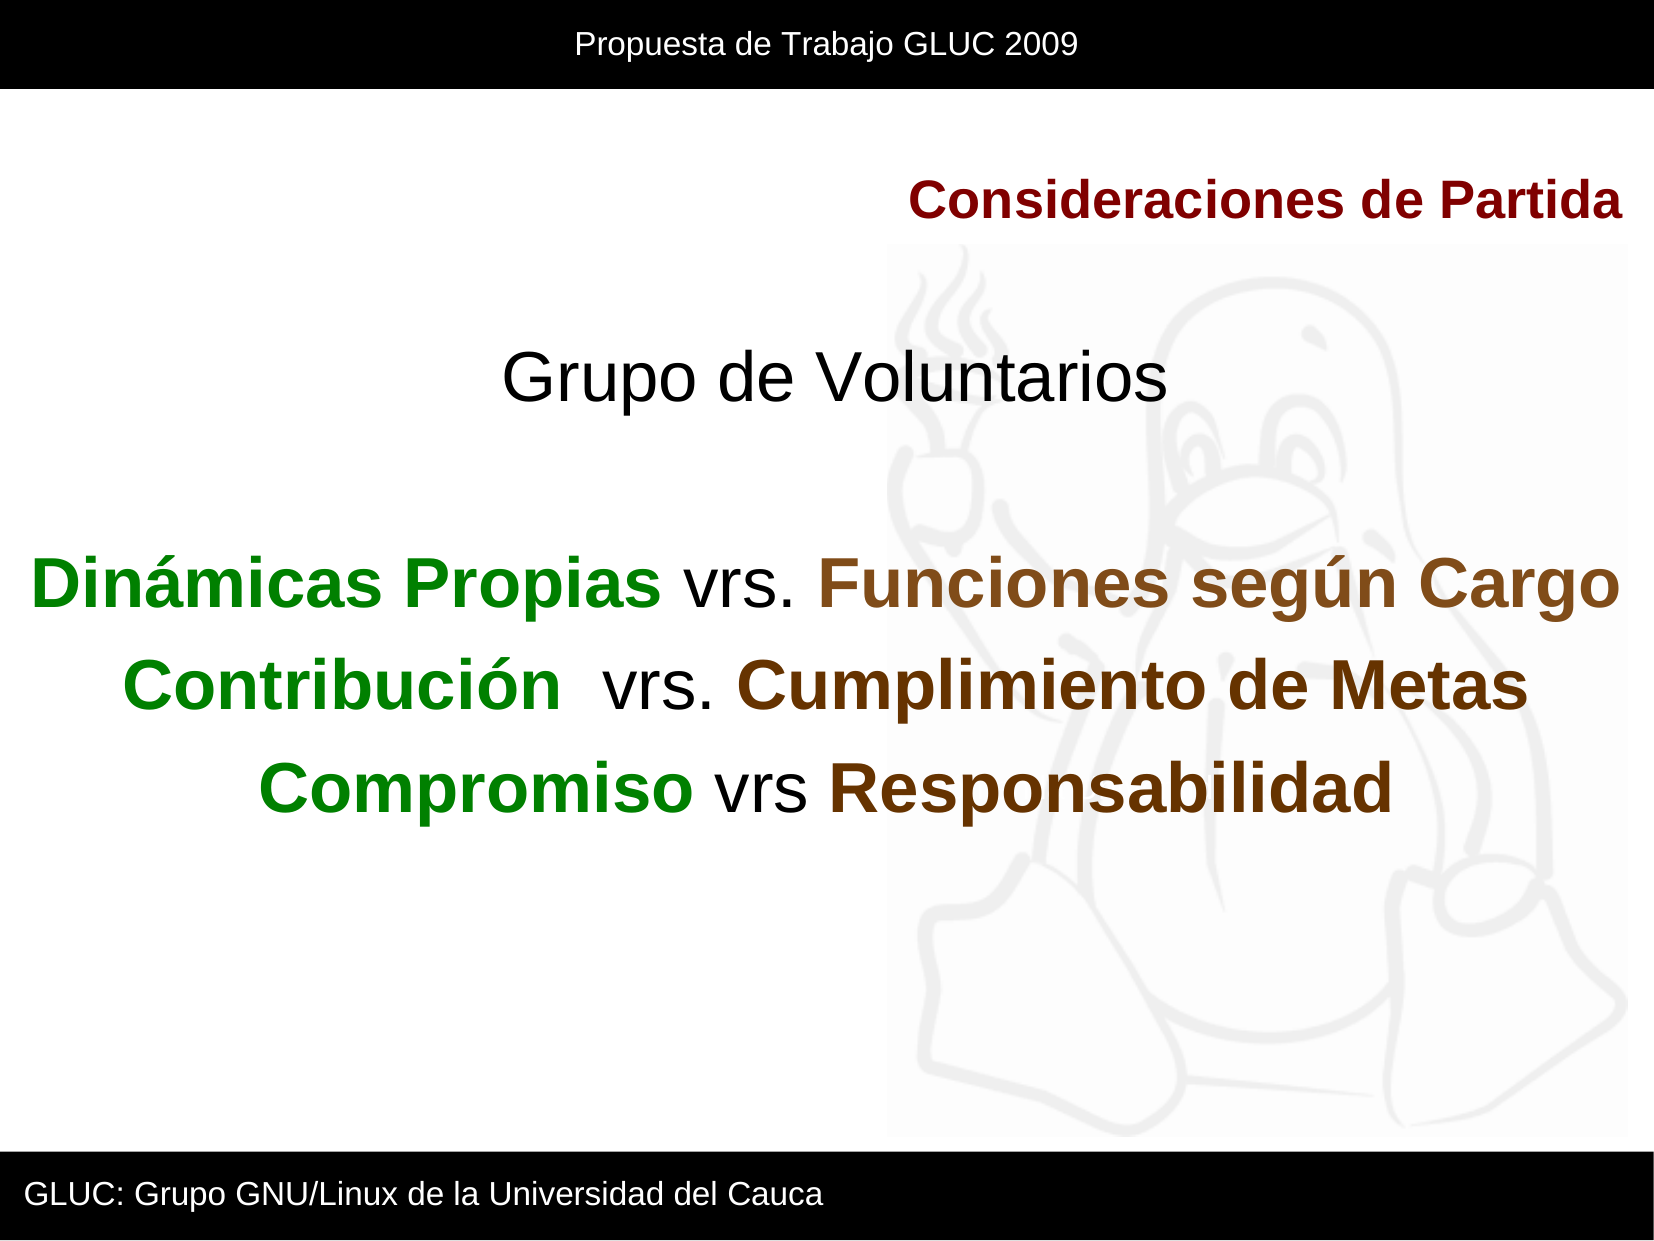

# Consideraciones de Partida
Grupo de Voluntarios
Dinámicas Propias vrs. Funciones según Cargo
Contribución vrs. Cumplimiento de Metas
Compromiso vrs Responsabilidad